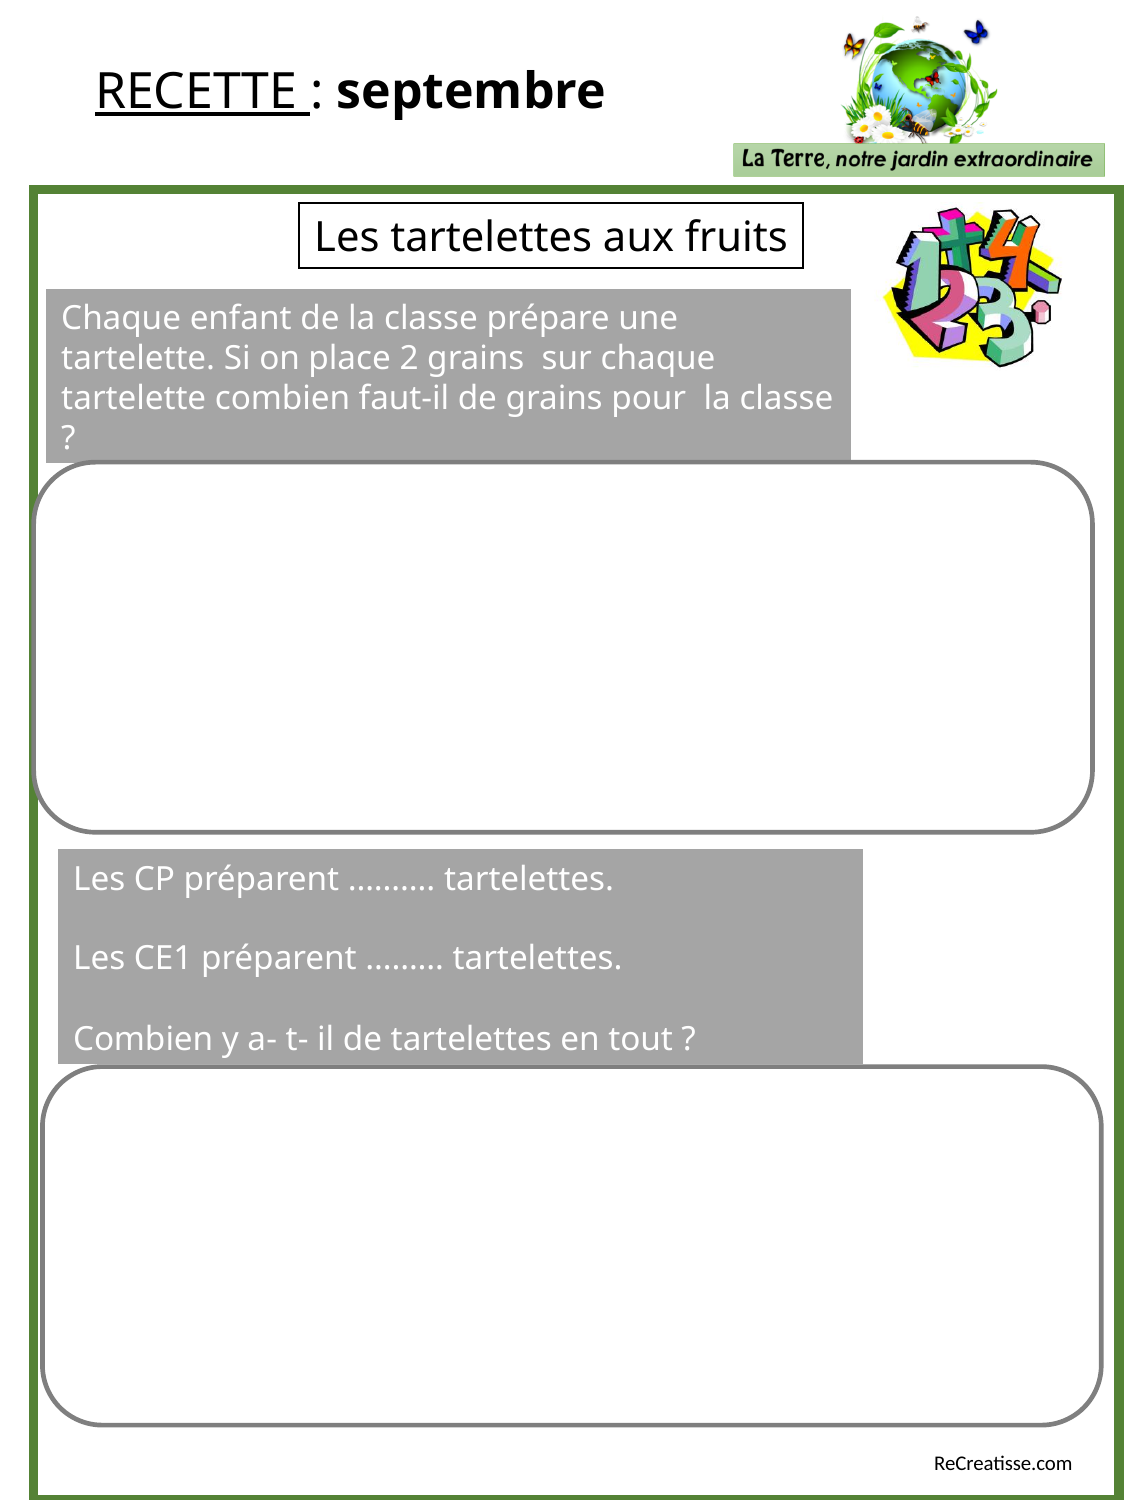

RECETTE : septembre
Les tartelettes aux fruits
Chaque enfant de la classe prépare une tartelette. Si on place 2 grains sur chaque tartelette combien faut-il de grains pour la classe ?
Les CP préparent ………. tartelettes.
Les CE1 préparent ……… tartelettes.
Combien y a- t- il de tartelettes en tout ?
ReCreatisse.com